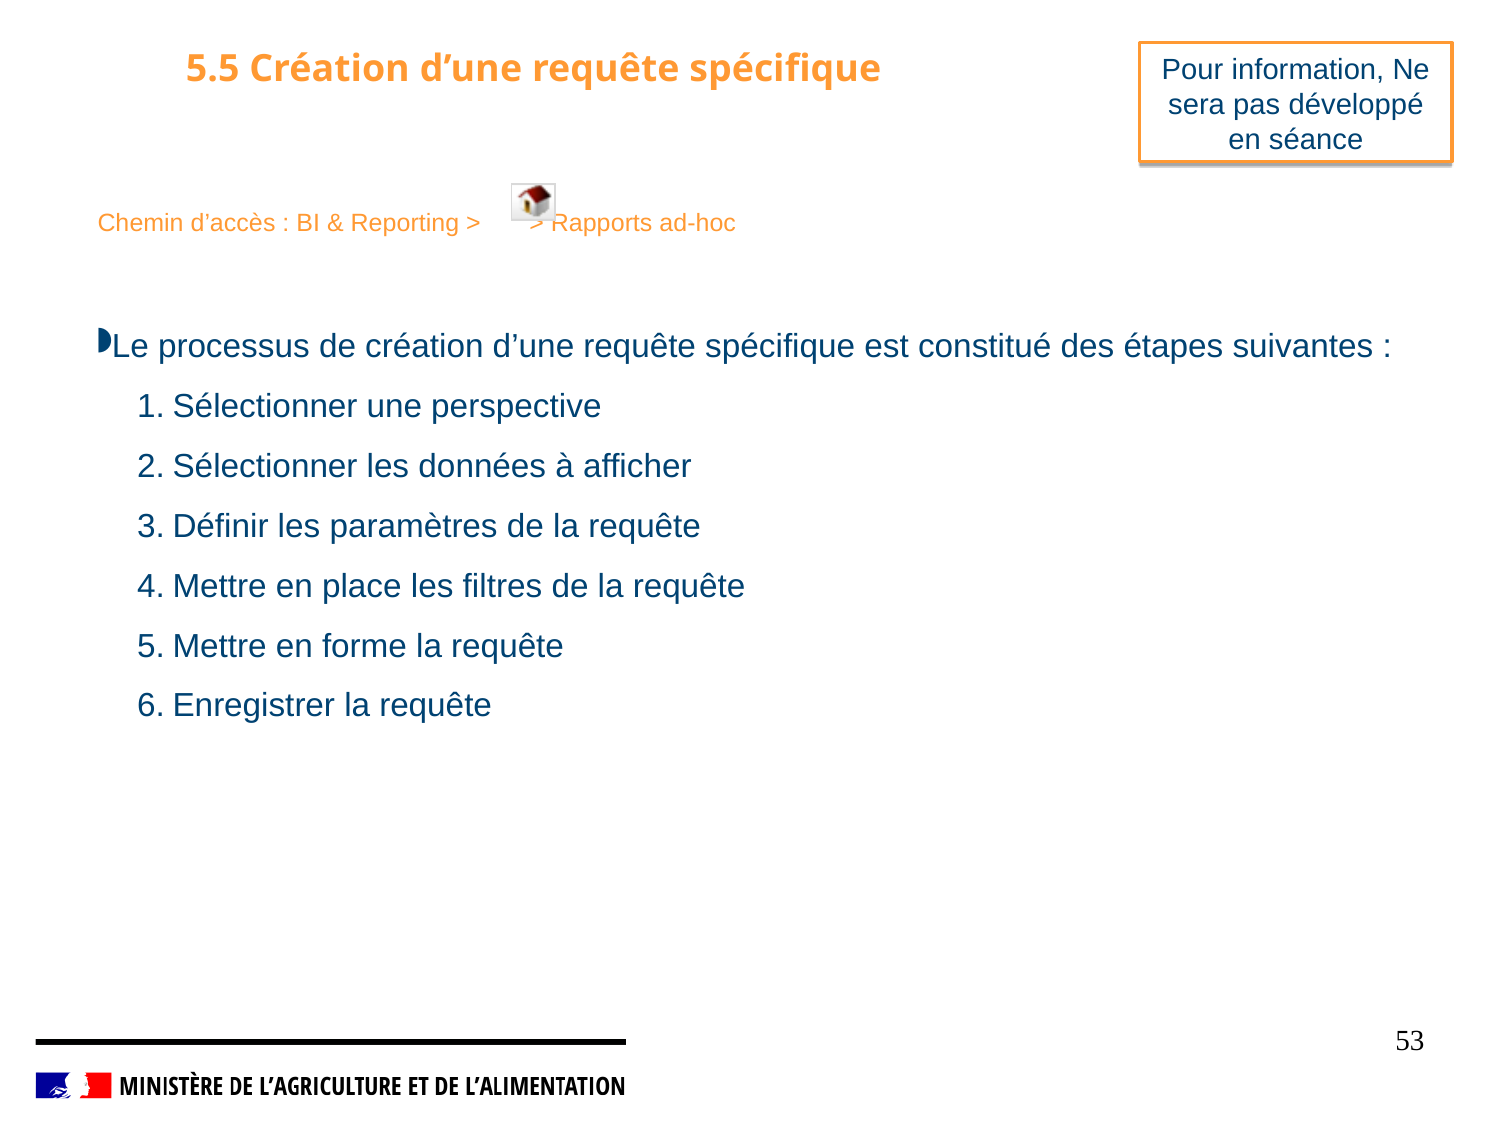

5.5 Création d’une requête spécifique
Pour information, Ne sera pas développé en séance
Chemin d’accès : BI & Reporting > > Rapports ad-hoc
Le processus de création d’une requête spécifique est constitué des étapes suivantes :
Sélectionner une perspective
Sélectionner les données à afficher
Définir les paramètres de la requête
Mettre en place les filtres de la requête
Mettre en forme la requête
Enregistrer la requête